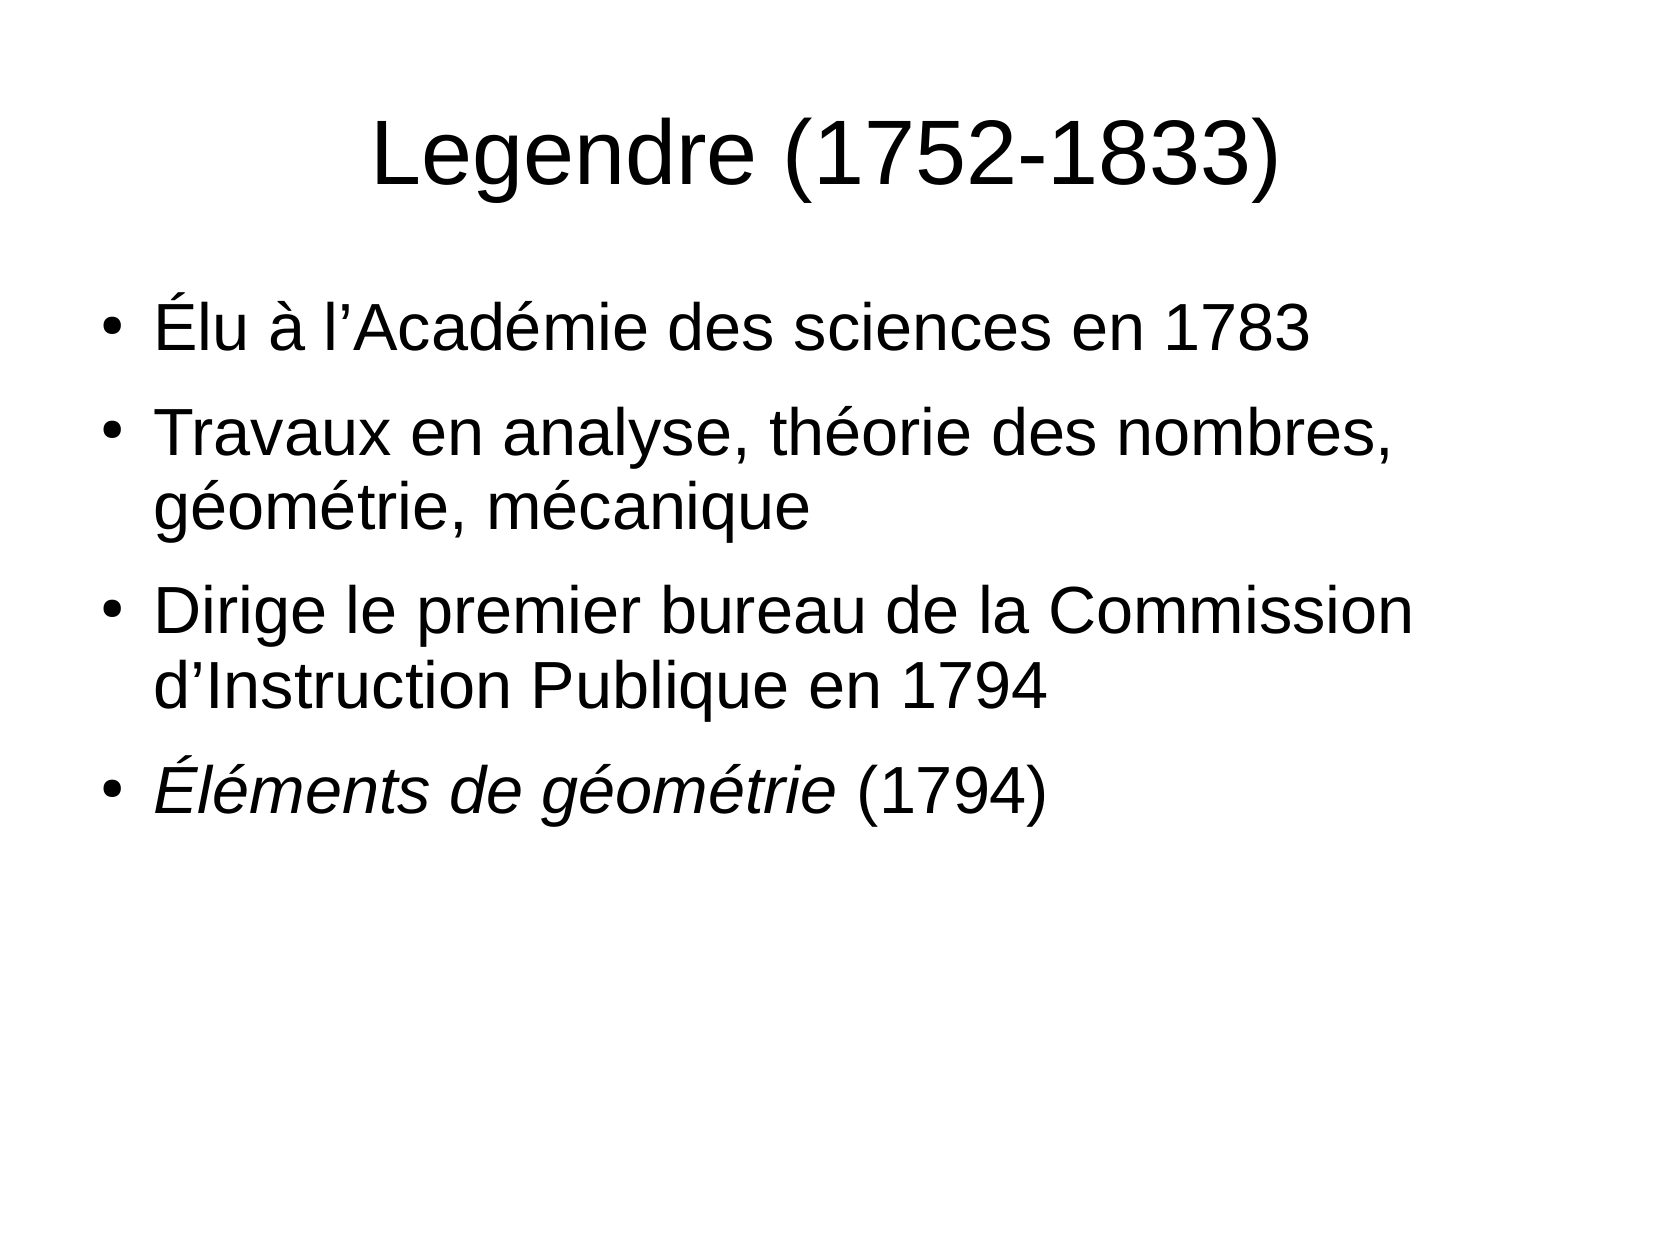

# Legendre (1752-1833)
Élu à l’Académie des sciences en 1783
Travaux en analyse, théorie des nombres, géométrie, mécanique
Dirige le premier bureau de la Commission d’Instruction Publique en 1794
Éléments de géométrie (1794)